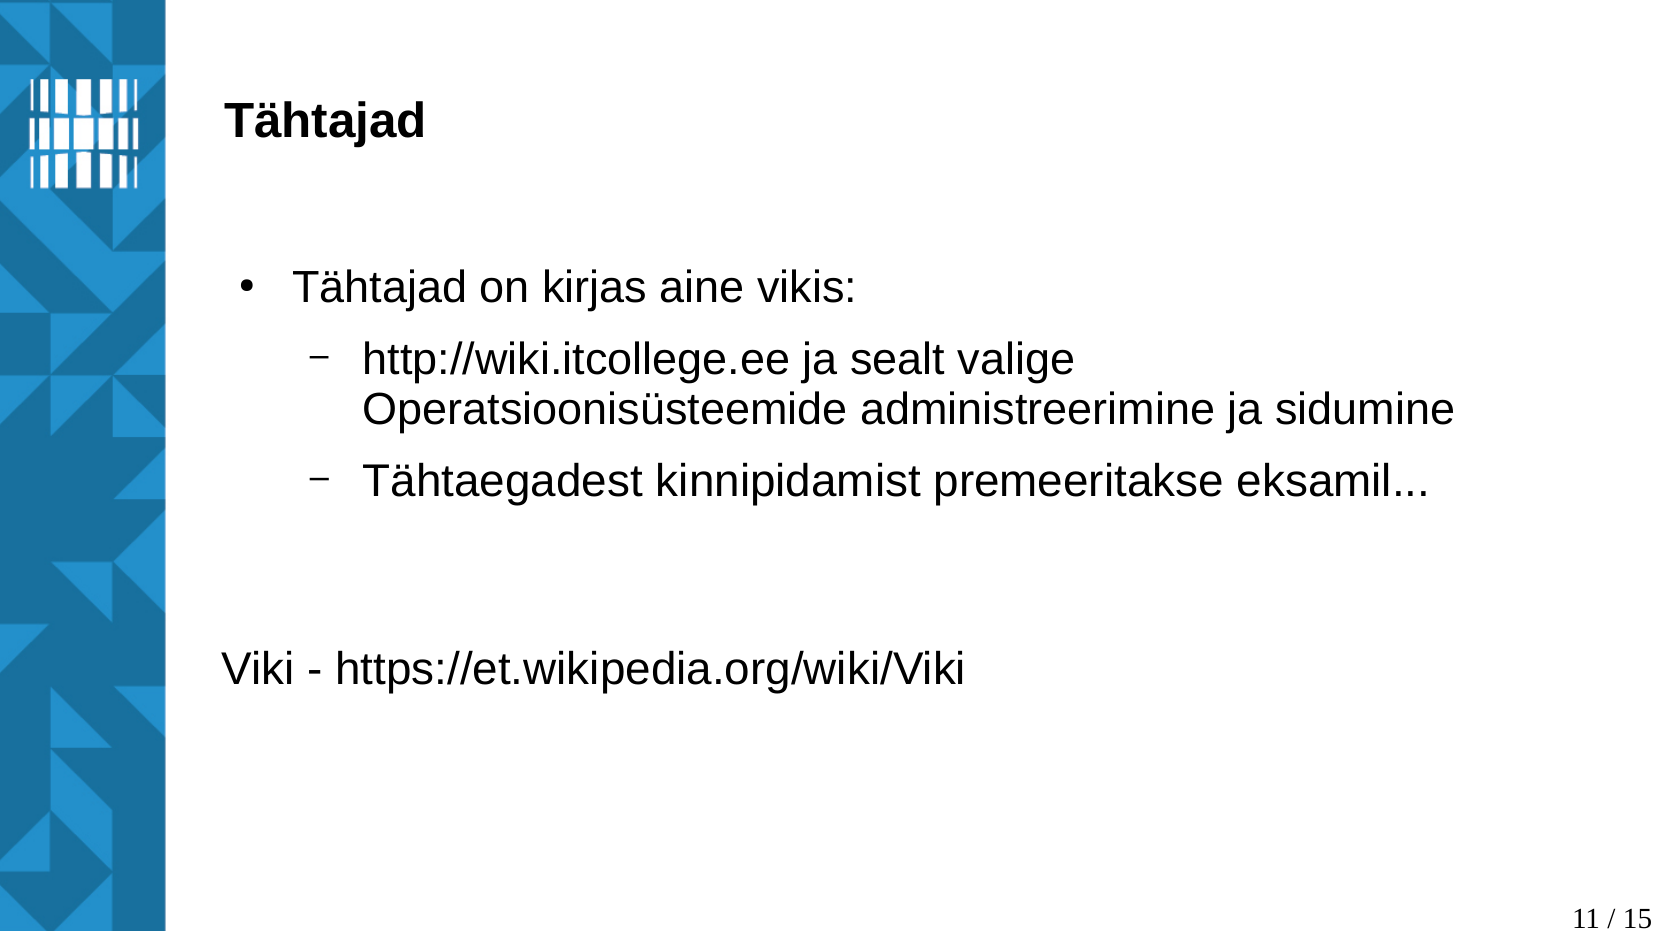

# Tähtajad
Tähtajad on kirjas aine vikis:
http://wiki.itcollege.ee ja sealt valige Operatsioonisüsteemide administreerimine ja sidumine
Tähtaegadest kinnipidamist premeeritakse eksamil...
Viki - https://et.wikipedia.org/wiki/Viki
11